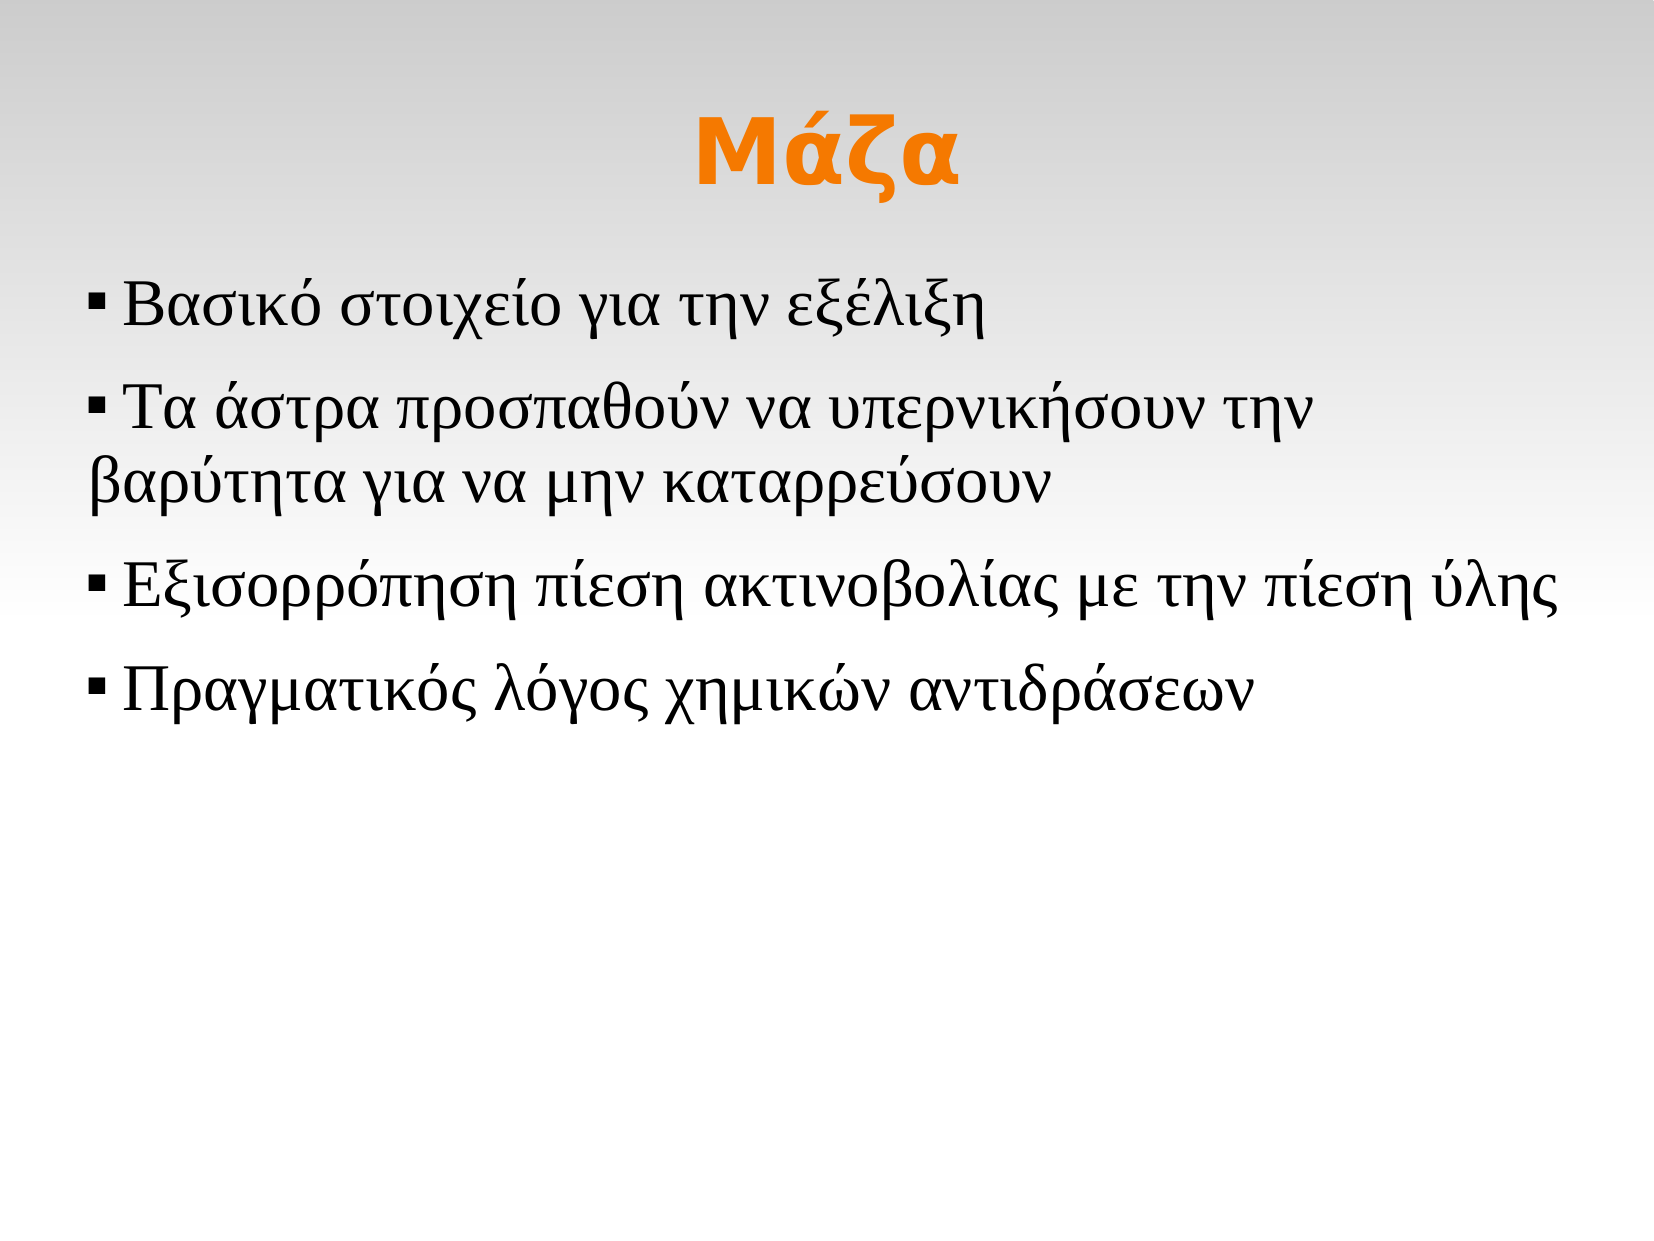

# Μάζα
 Βασικό στοιχείο για την εξέλιξη
 Τα άστρα προσπαθούν να υπερνικήσουν την βαρύτητα για να μην καταρρεύσουν
 Εξισορρόπηση πίεση ακτινοβολίας με την πίεση ύλης
 Πραγματικός λόγος χημικών αντιδράσεων